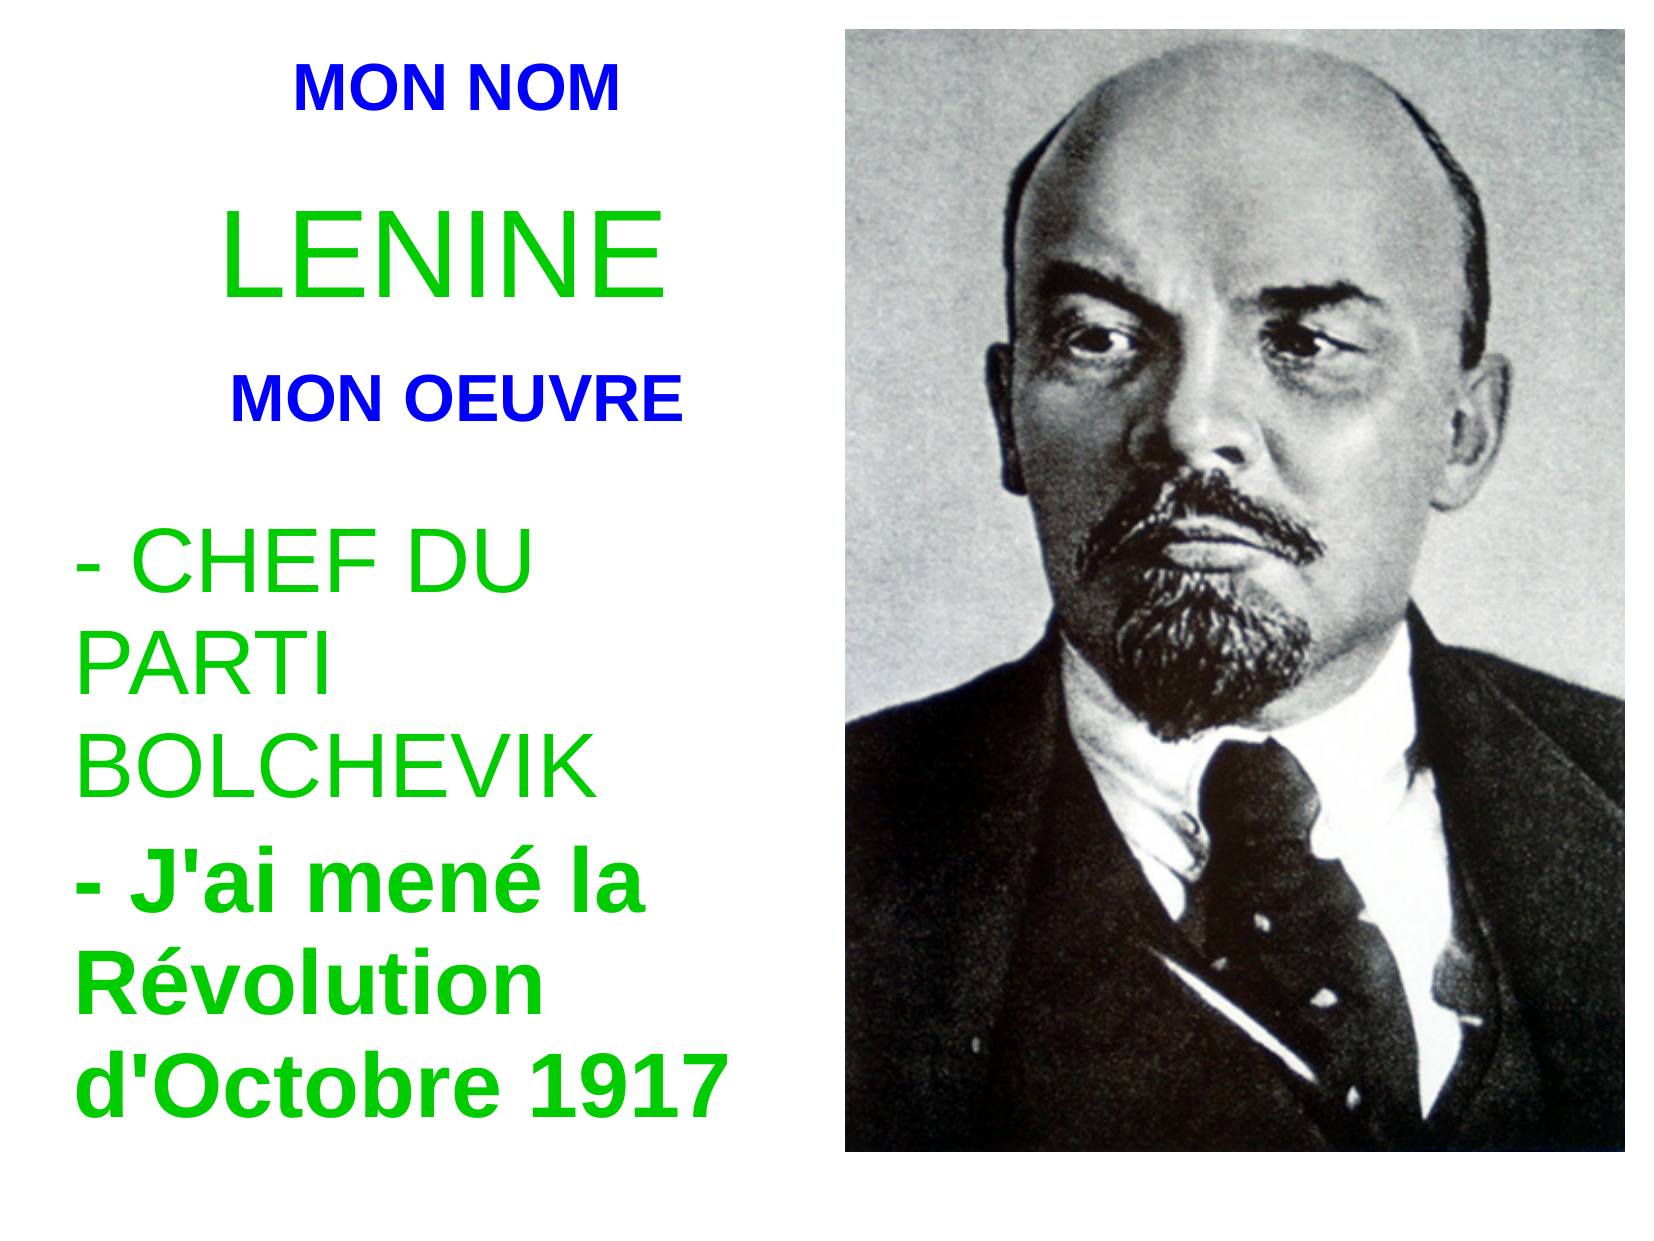

MON NOM
LENINE
MON OEUVRE
- CHEF DU PARTI BOLCHEVIK
- J'ai mené la Révolution d'Octobre 1917